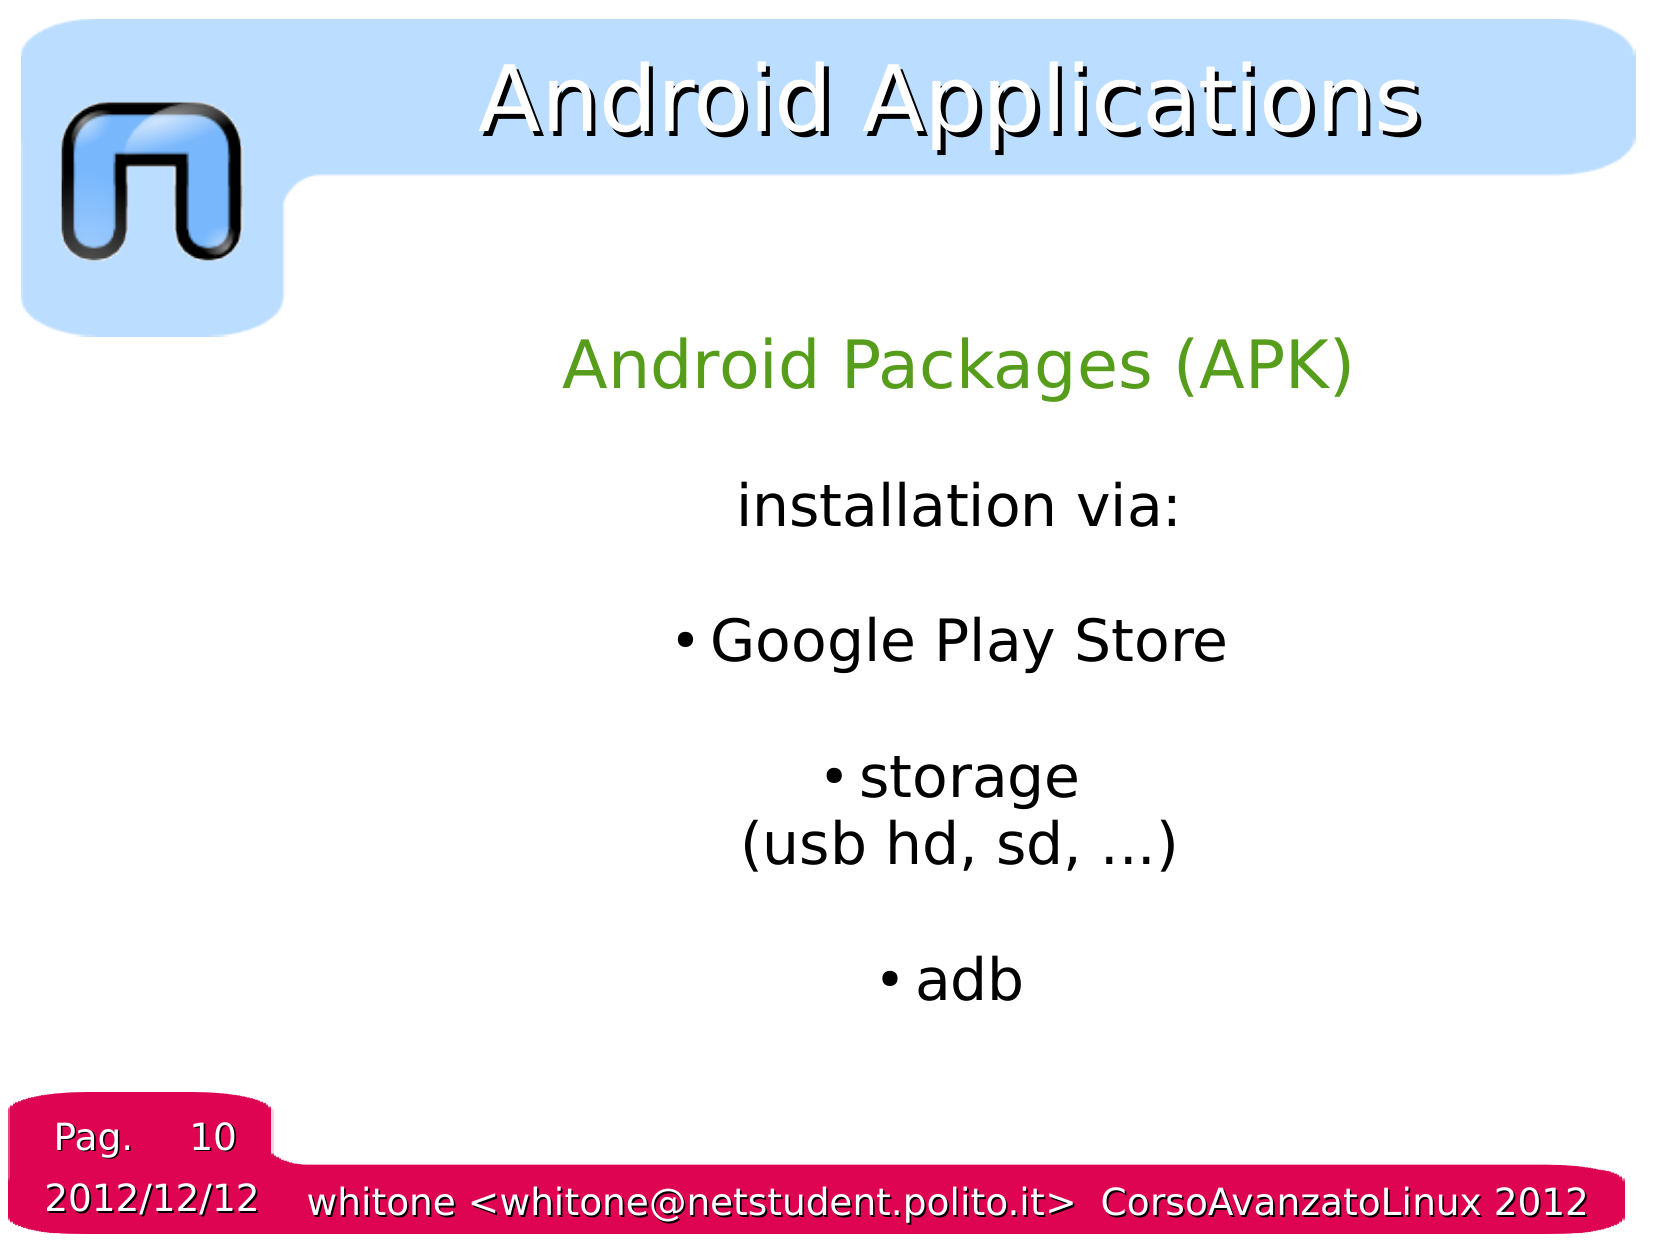

# Android Applications
Android Packages (APK)
installation via:
Google Play Store
storage
(usb hd, sd, ...)
adb
 Pag.
2012/12/12
whitone <whitone@netstudent.polito.it> CorsoAvanzatoLinux 2012